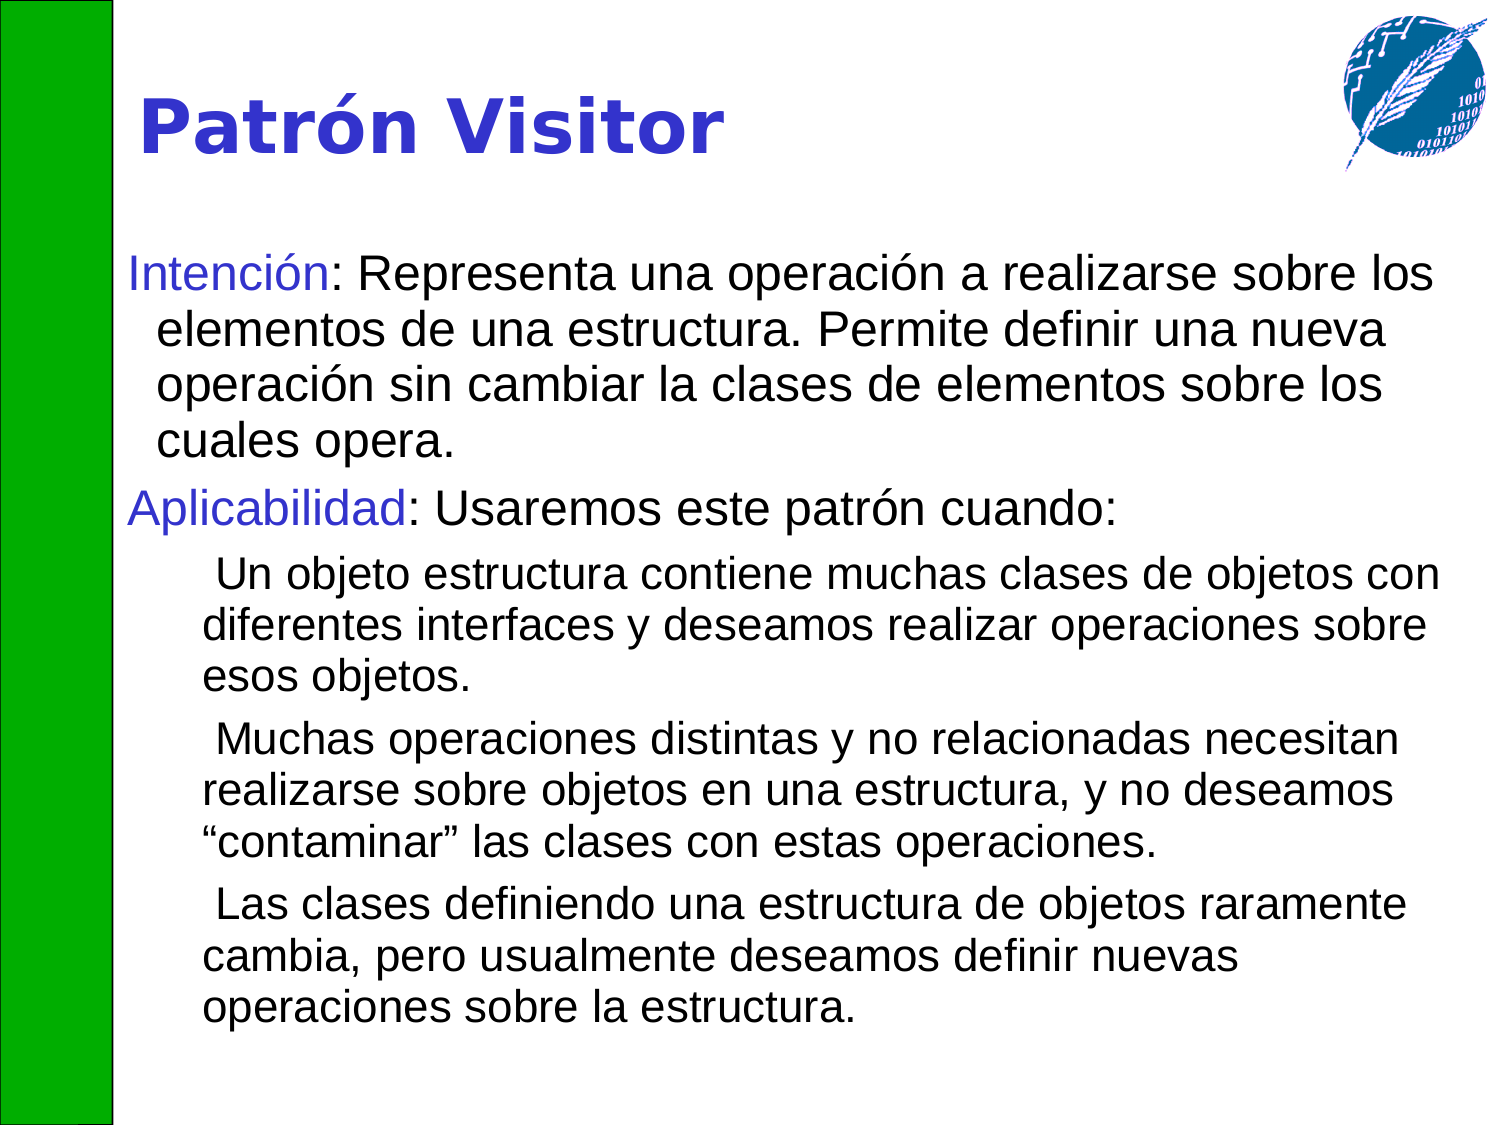

# Patrón Visitor
Intención: Representa una operación a realizarse sobre los elementos de una estructura. Permite definir una nueva operación sin cambiar la clases de elementos sobre los cuales opera.
Aplicabilidad: Usaremos este patrón cuando:
 Un objeto estructura contiene muchas clases de objetos con diferentes interfaces y deseamos realizar operaciones sobre esos objetos.
 Muchas operaciones distintas y no relacionadas necesitan realizarse sobre objetos en una estructura, y no deseamos “contaminar” las clases con estas operaciones.
 Las clases definiendo una estructura de objetos raramente cambia, pero usualmente deseamos definir nuevas operaciones sobre la estructura.